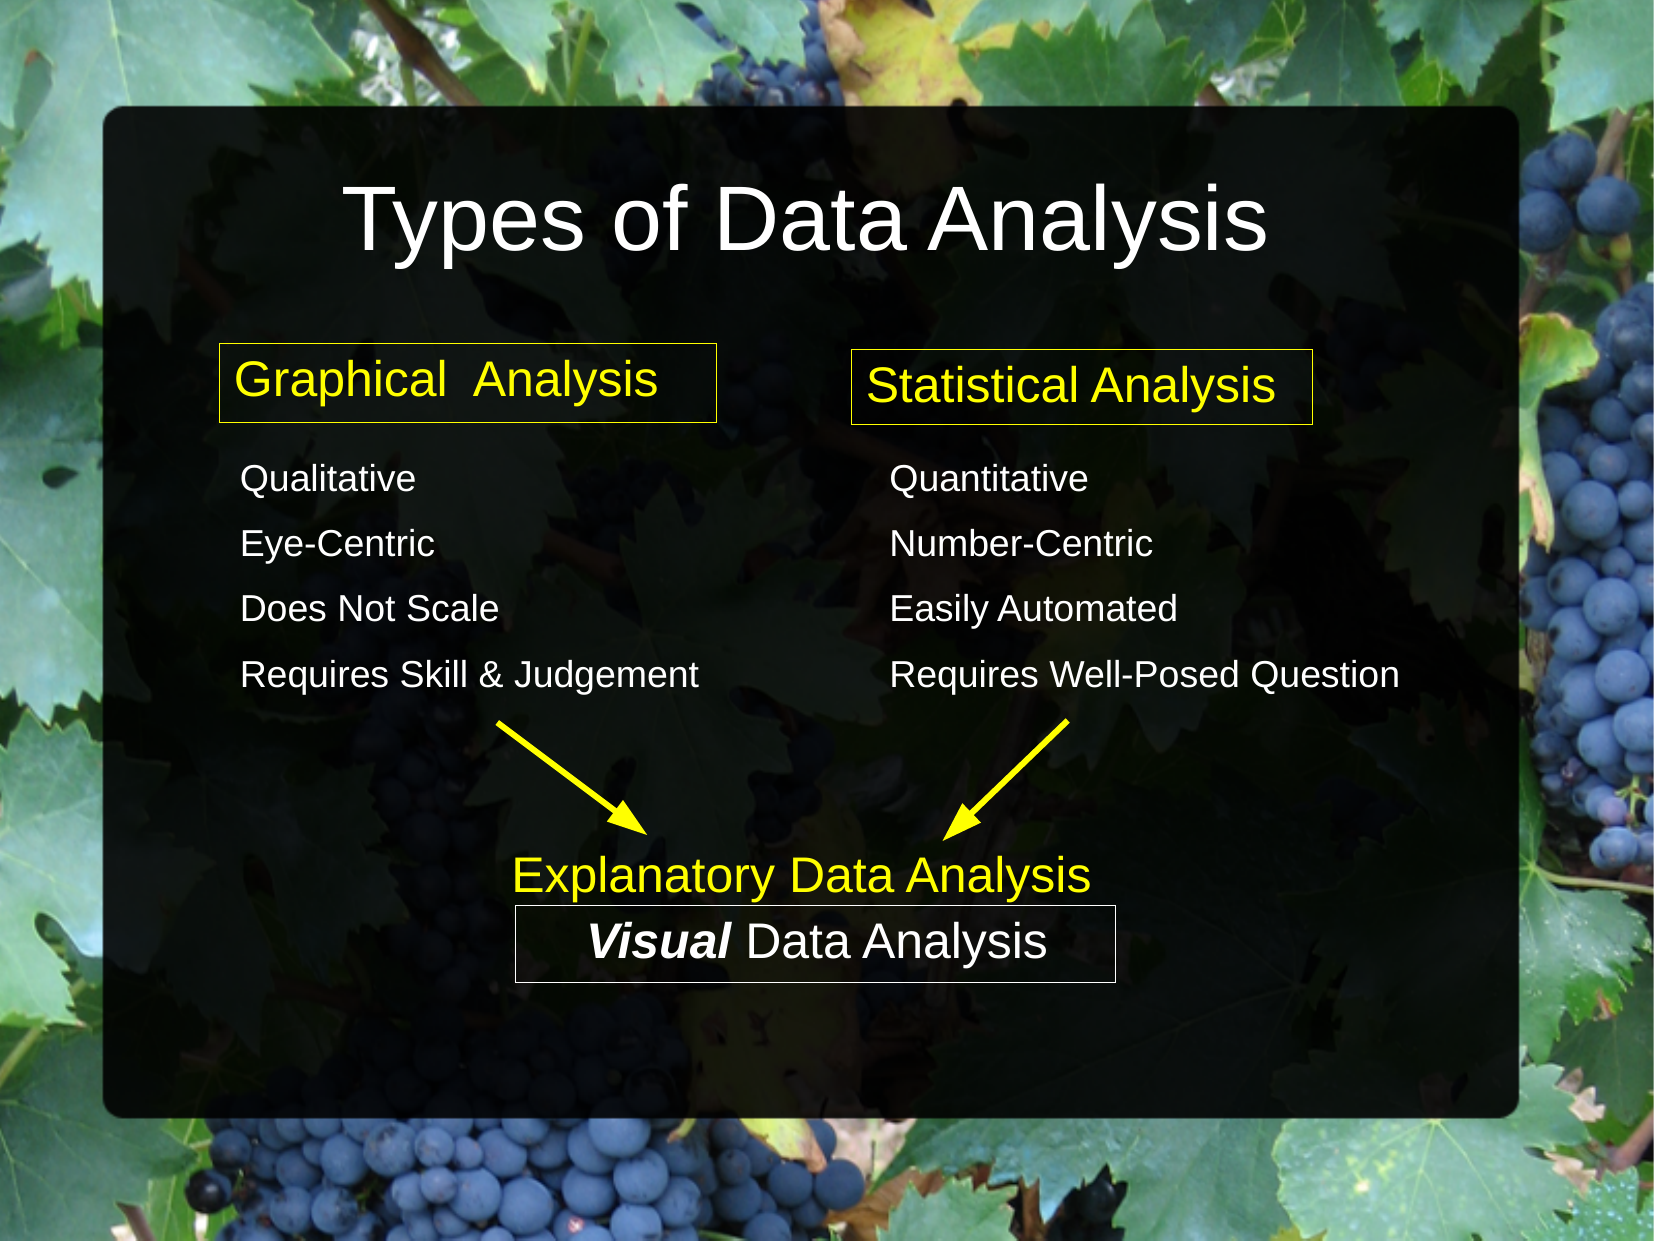

# Types of Data Analysis
Graphical Analysis
Statistical Analysis
Qualitative
Eye-Centric
Does Not Scale
Requires Skill & Judgement
Quantitative
Number-Centric
Easily Automated
Requires Well-Posed Question
Explanatory Data Analysis
 Visual Data Analysis